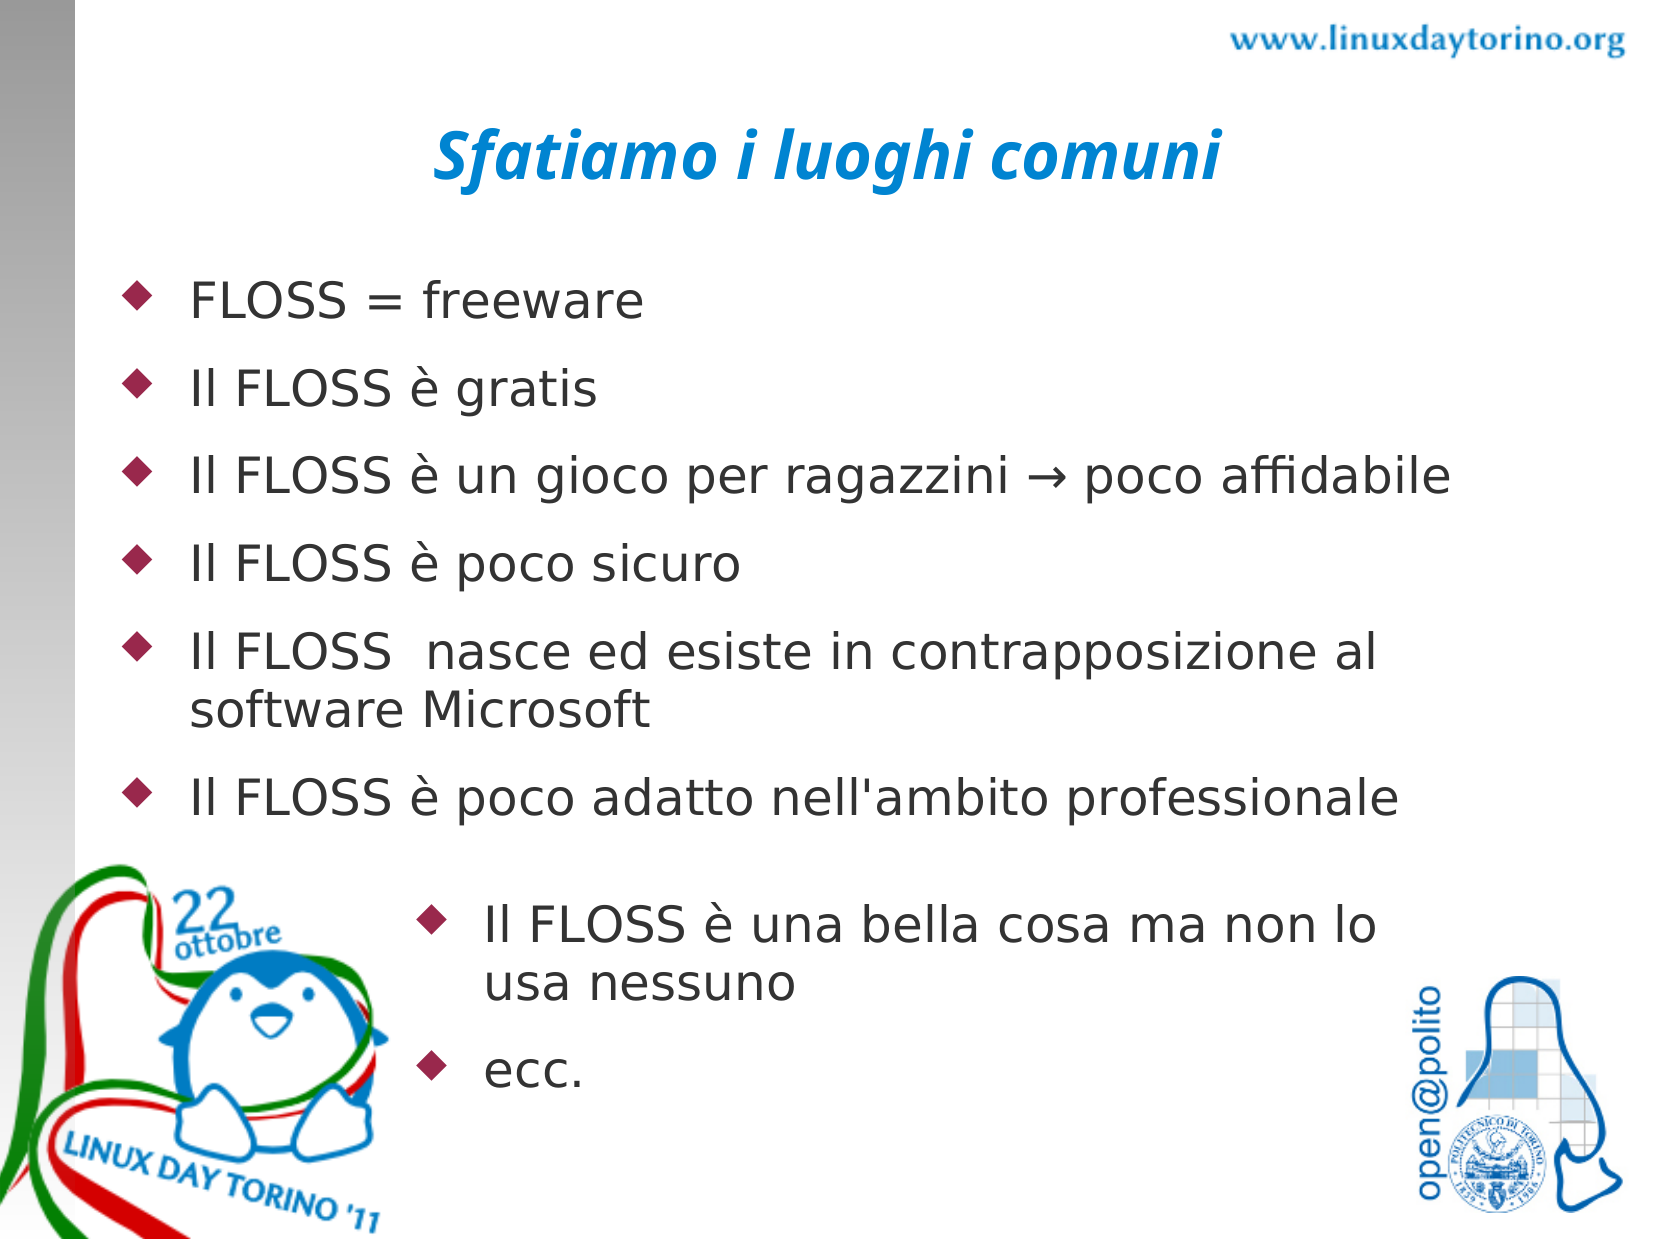

# Sfatiamo i luoghi comuni
FLOSS = freeware
Il FLOSS è gratis
Il FLOSS è un gioco per ragazzini → poco affidabile
Il FLOSS è poco sicuro
Il FLOSS nasce ed esiste in contrapposizione al software Microsoft
Il FLOSS è poco adatto nell'ambito professionale
Il FLOSS è una bella cosa ma non lo usa nessuno
ecc.